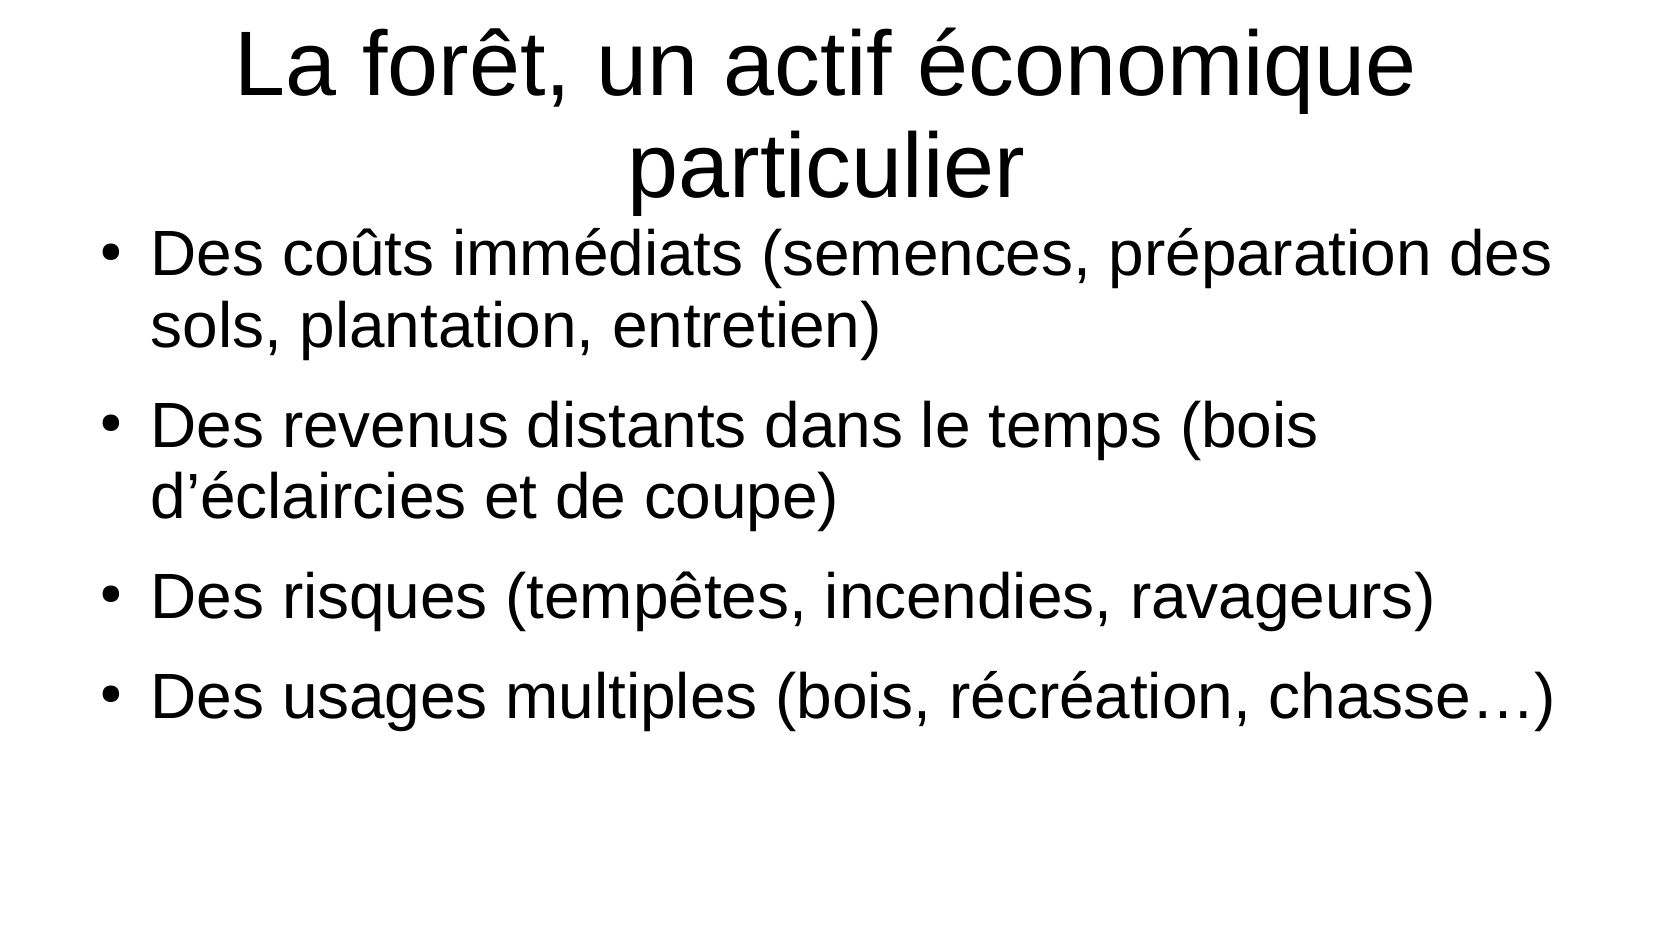

# La forêt, un actif économique particulier
Des coûts immédiats (semences, préparation des sols, plantation, entretien)
Des revenus distants dans le temps (bois d’éclaircies et de coupe)
Des risques (tempêtes, incendies, ravageurs)
Des usages multiples (bois, récréation, chasse…)